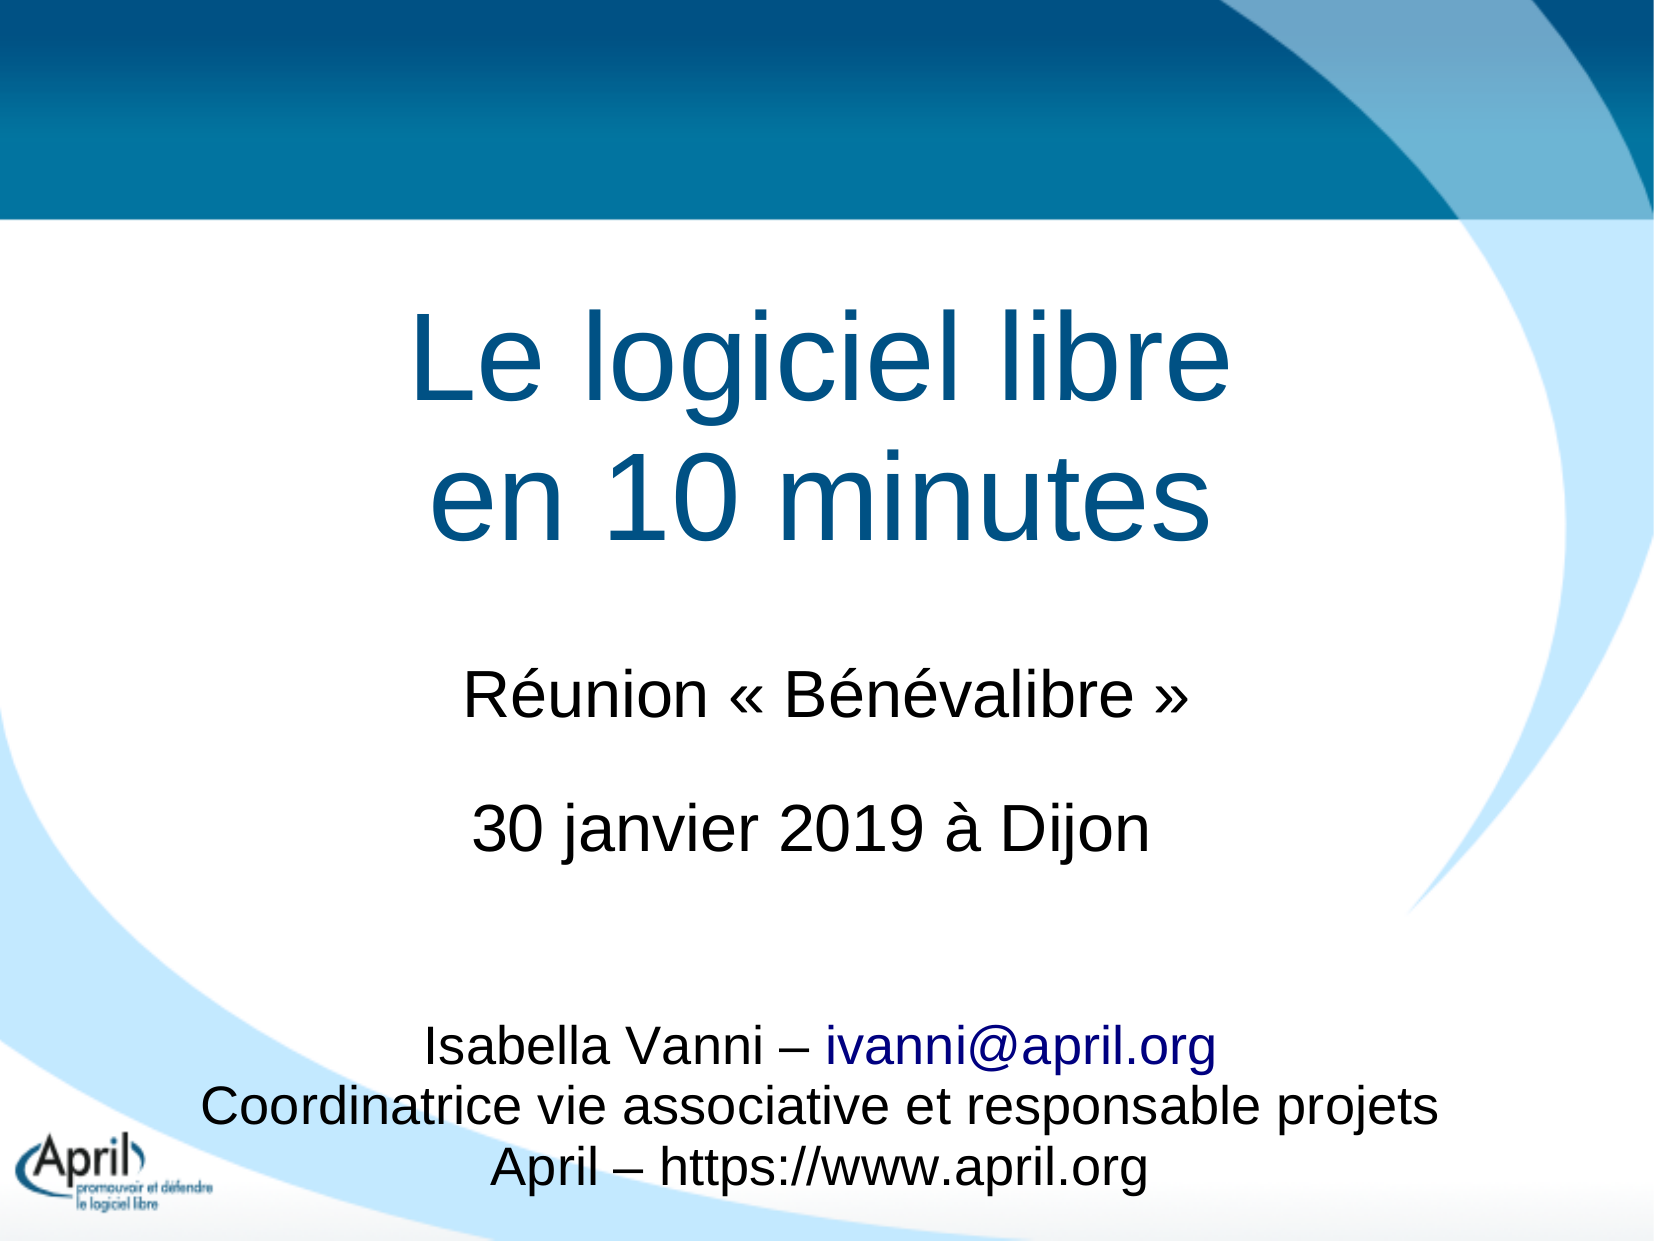

#
Le logiciel libre
en 10 minutes
30 janvier 2019 à Dijon
Isabella Vanni – ivanni@april.org
Coordinatrice vie associative et responsable projets
April – https://www.april.org
Réunion « Bénévalibre »